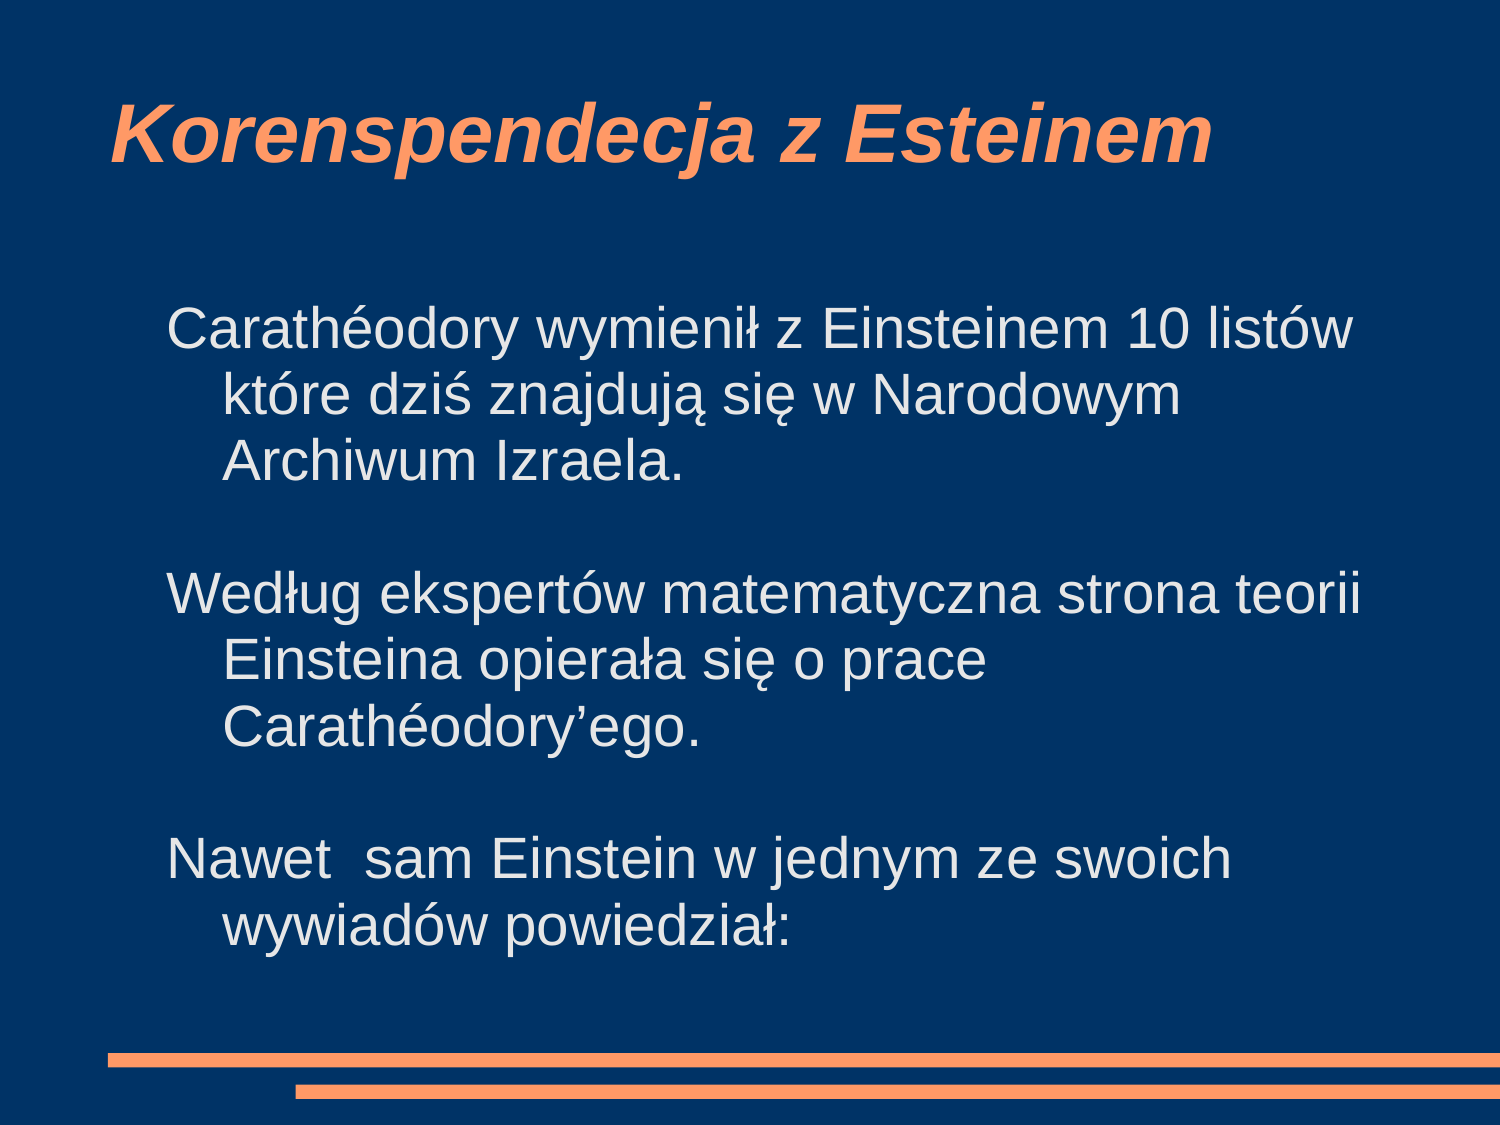

# Korenspendecja z Esteinem
Carathéodory wymienił z Einsteinem 10 listów które dziś znajdują się w Narodowym Archiwum Izraela.
Według ekspertów matematyczna strona teorii Einsteina opierała się o prace Carathéodory’ego.
Nawet sam Einstein w jednym ze swoich wywiadów powiedział: